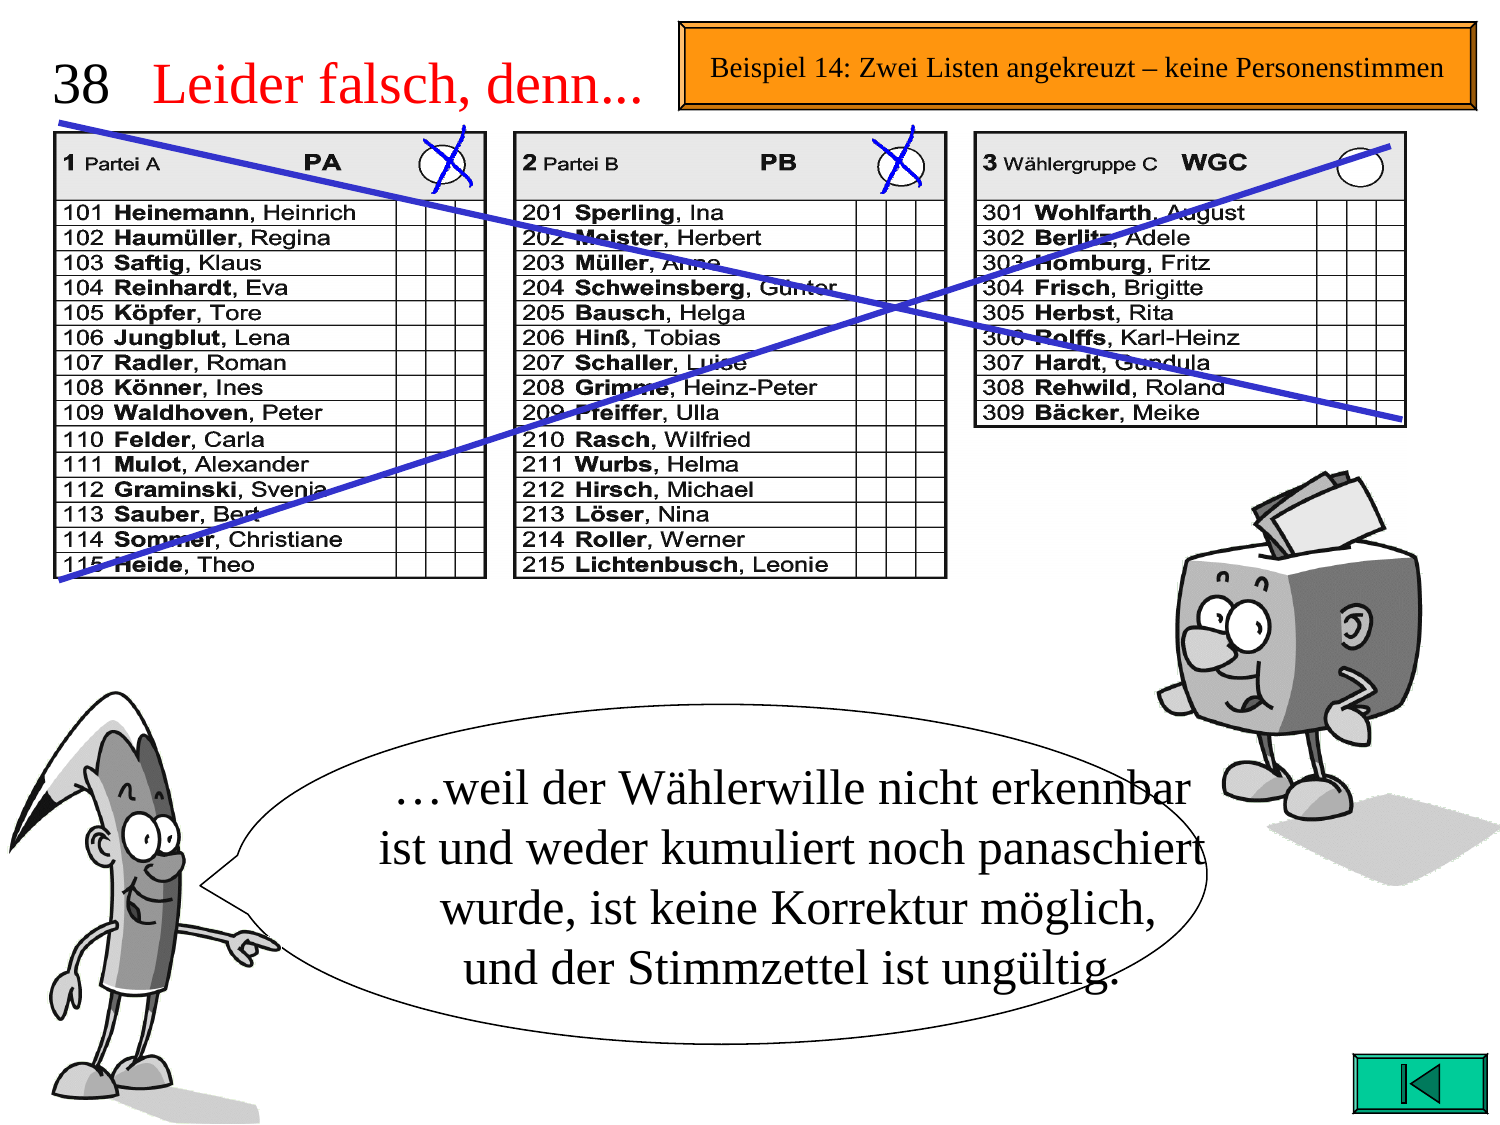

Beispiel 14: Zwei Listen angekreuzt – keine Personenstimmen
38
Leider falsch, denn...
…weil der Wählerwille nicht erkennbar
ist und weder kumuliert noch panaschiert
 wurde, ist keine Korrektur möglich,
und der Stimmzettel ist ungültig.